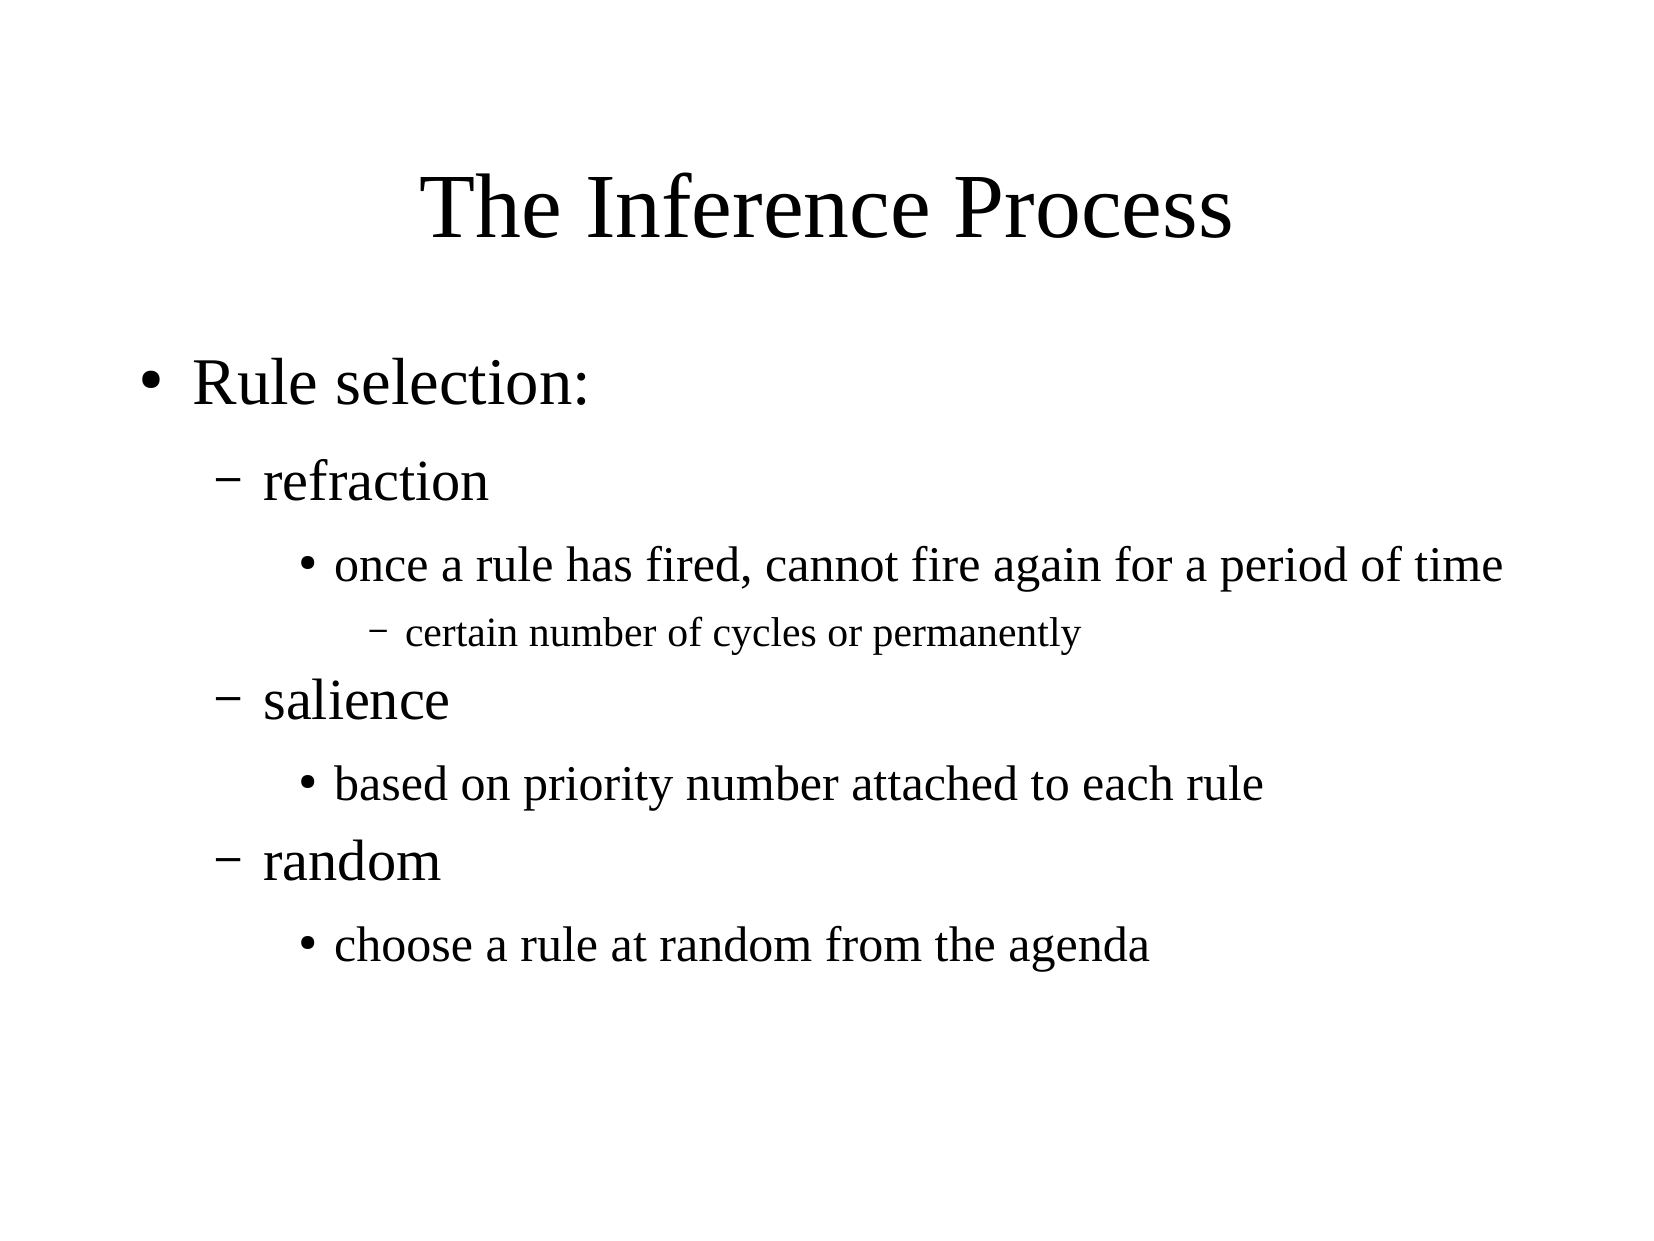

# The Inference Process
Rule selection:
refraction
once a rule has fired, cannot fire again for a period of time
certain number of cycles or permanently
salience
based on priority number attached to each rule
random
choose a rule at random from the agenda